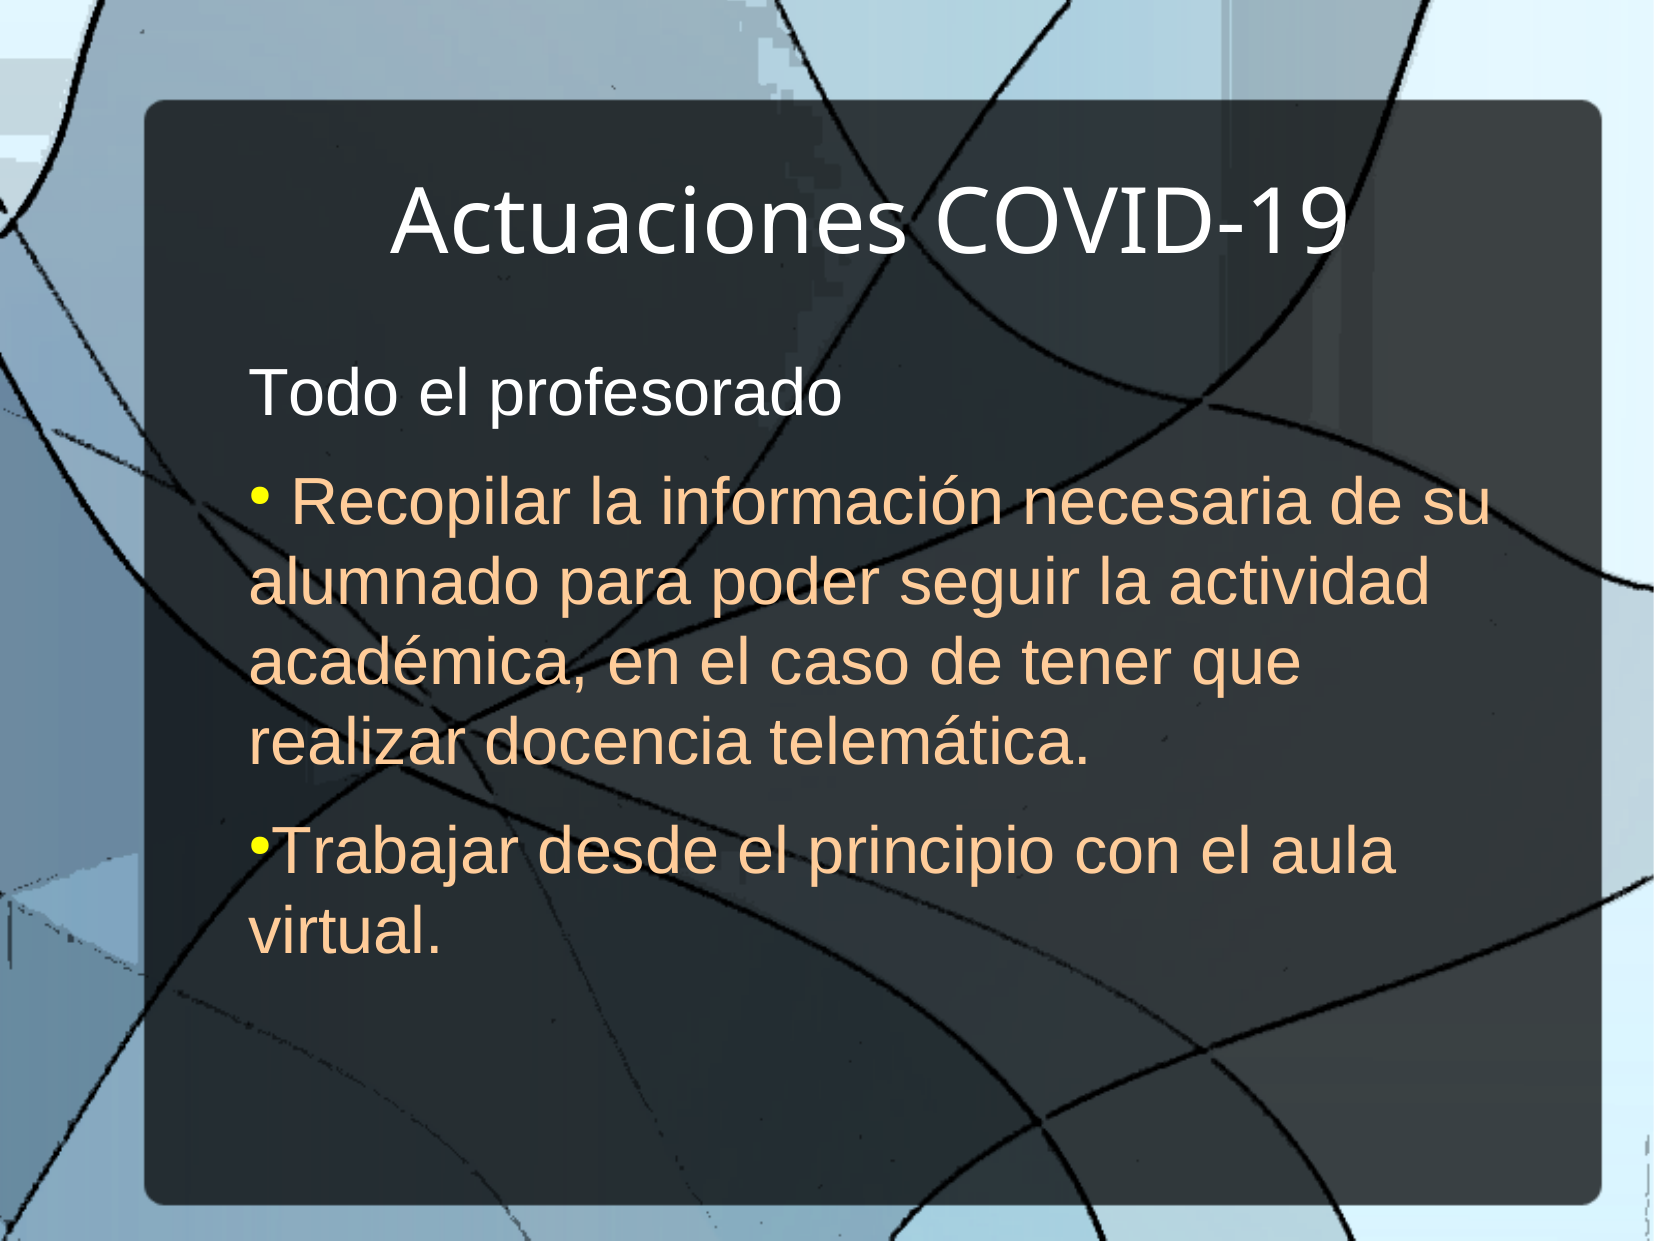

# Actuaciones COVID-19
Todo el profesorado
 Recopilar la información necesaria de su alumnado para poder seguir la actividad académica, en el caso de tener que realizar docencia telemática.
Trabajar desde el principio con el aula virtual.